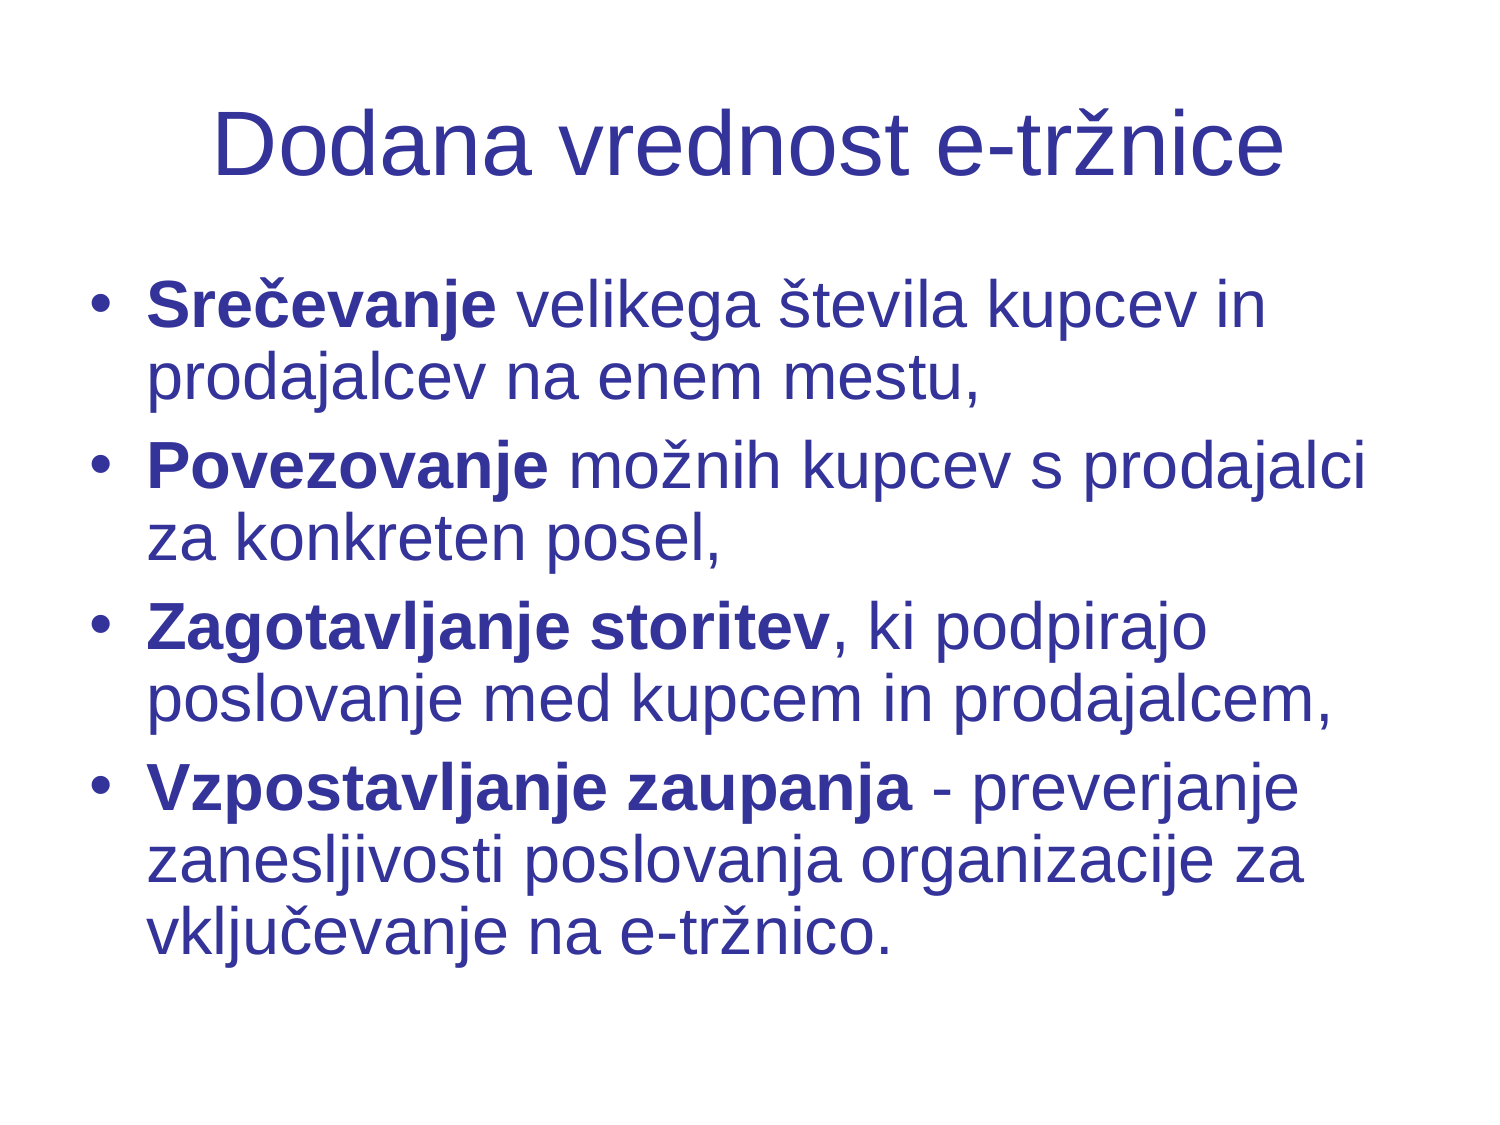

# Dodana vrednost e-tržnice
Srečevanje velikega števila kupcev in prodajalcev na enem mestu,
Povezovanje možnih kupcev s prodajalci za konkreten posel,
Zagotavljanje storitev, ki podpirajo poslovanje med kupcem in prodajalcem,
Vzpostavljanje zaupanja - preverjanje zanesljivosti poslovanja organizacije za vključevanje na e-tržnico.